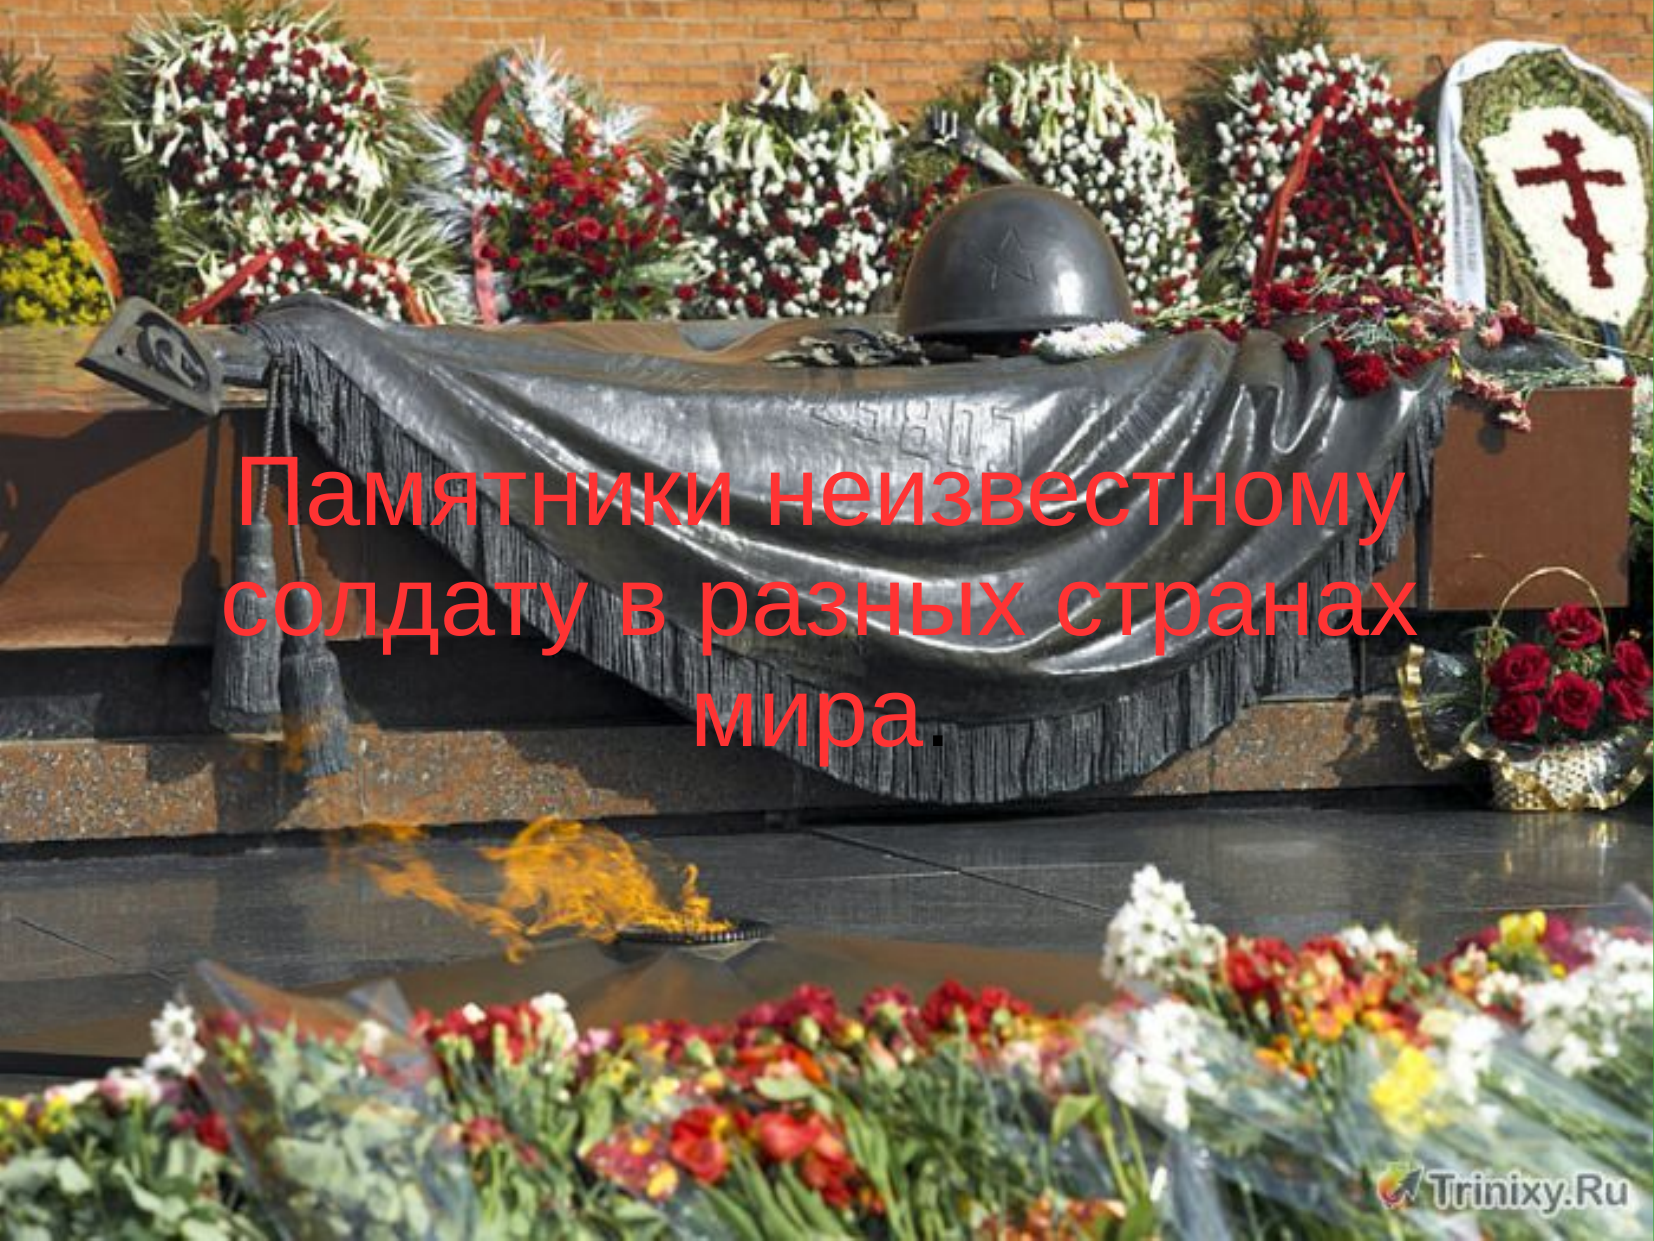

# Памятники неизвестному солдату в разных странах мира.